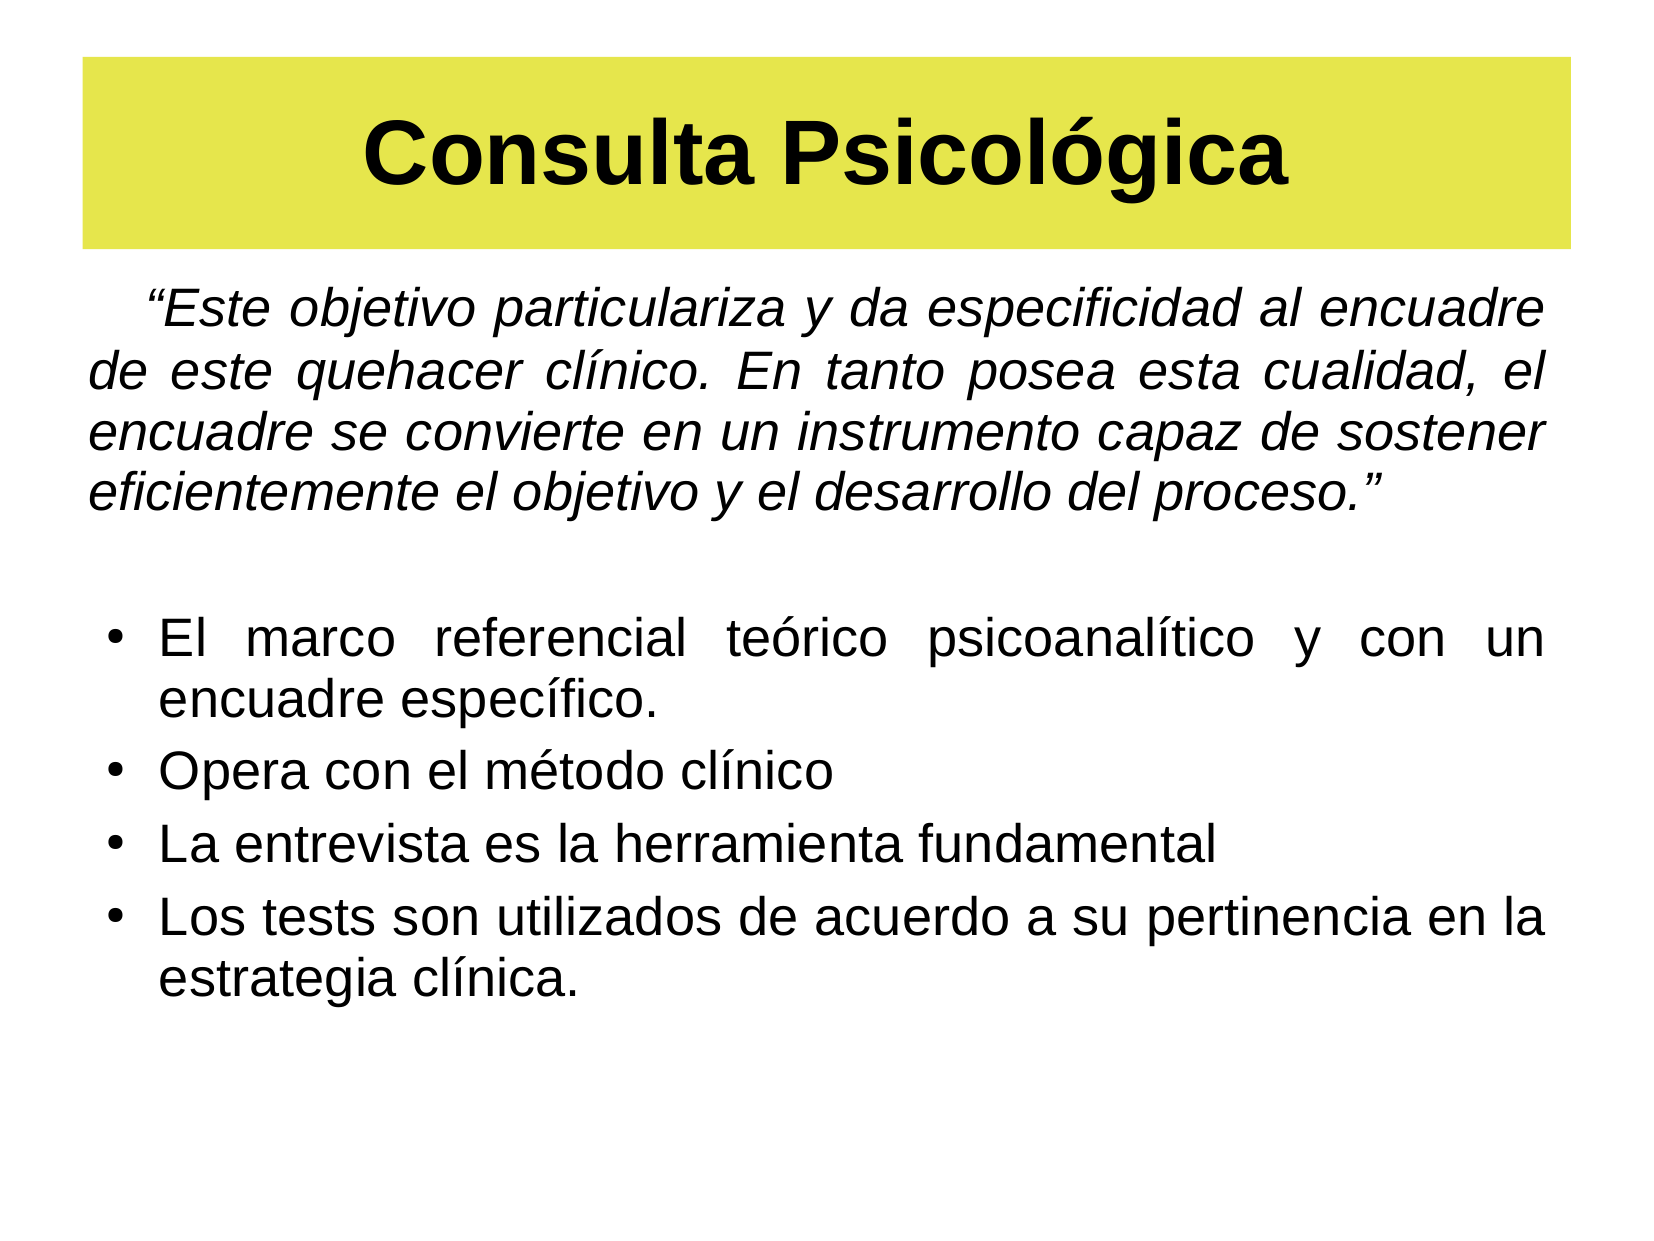

# Consulta Psicológica
 “Este objetivo particulariza y da especificidad al encuadre de este quehacer clínico. En tanto posea esta cualidad, el encuadre se convierte en un instrumento capaz de sostener eficientemente el objetivo y el desarrollo del proceso.”
El marco referencial teórico psicoanalítico y con un encuadre específico.
Opera con el método clínico
La entrevista es la herramienta fundamental
Los tests son utilizados de acuerdo a su pertinencia en la estrategia clínica.